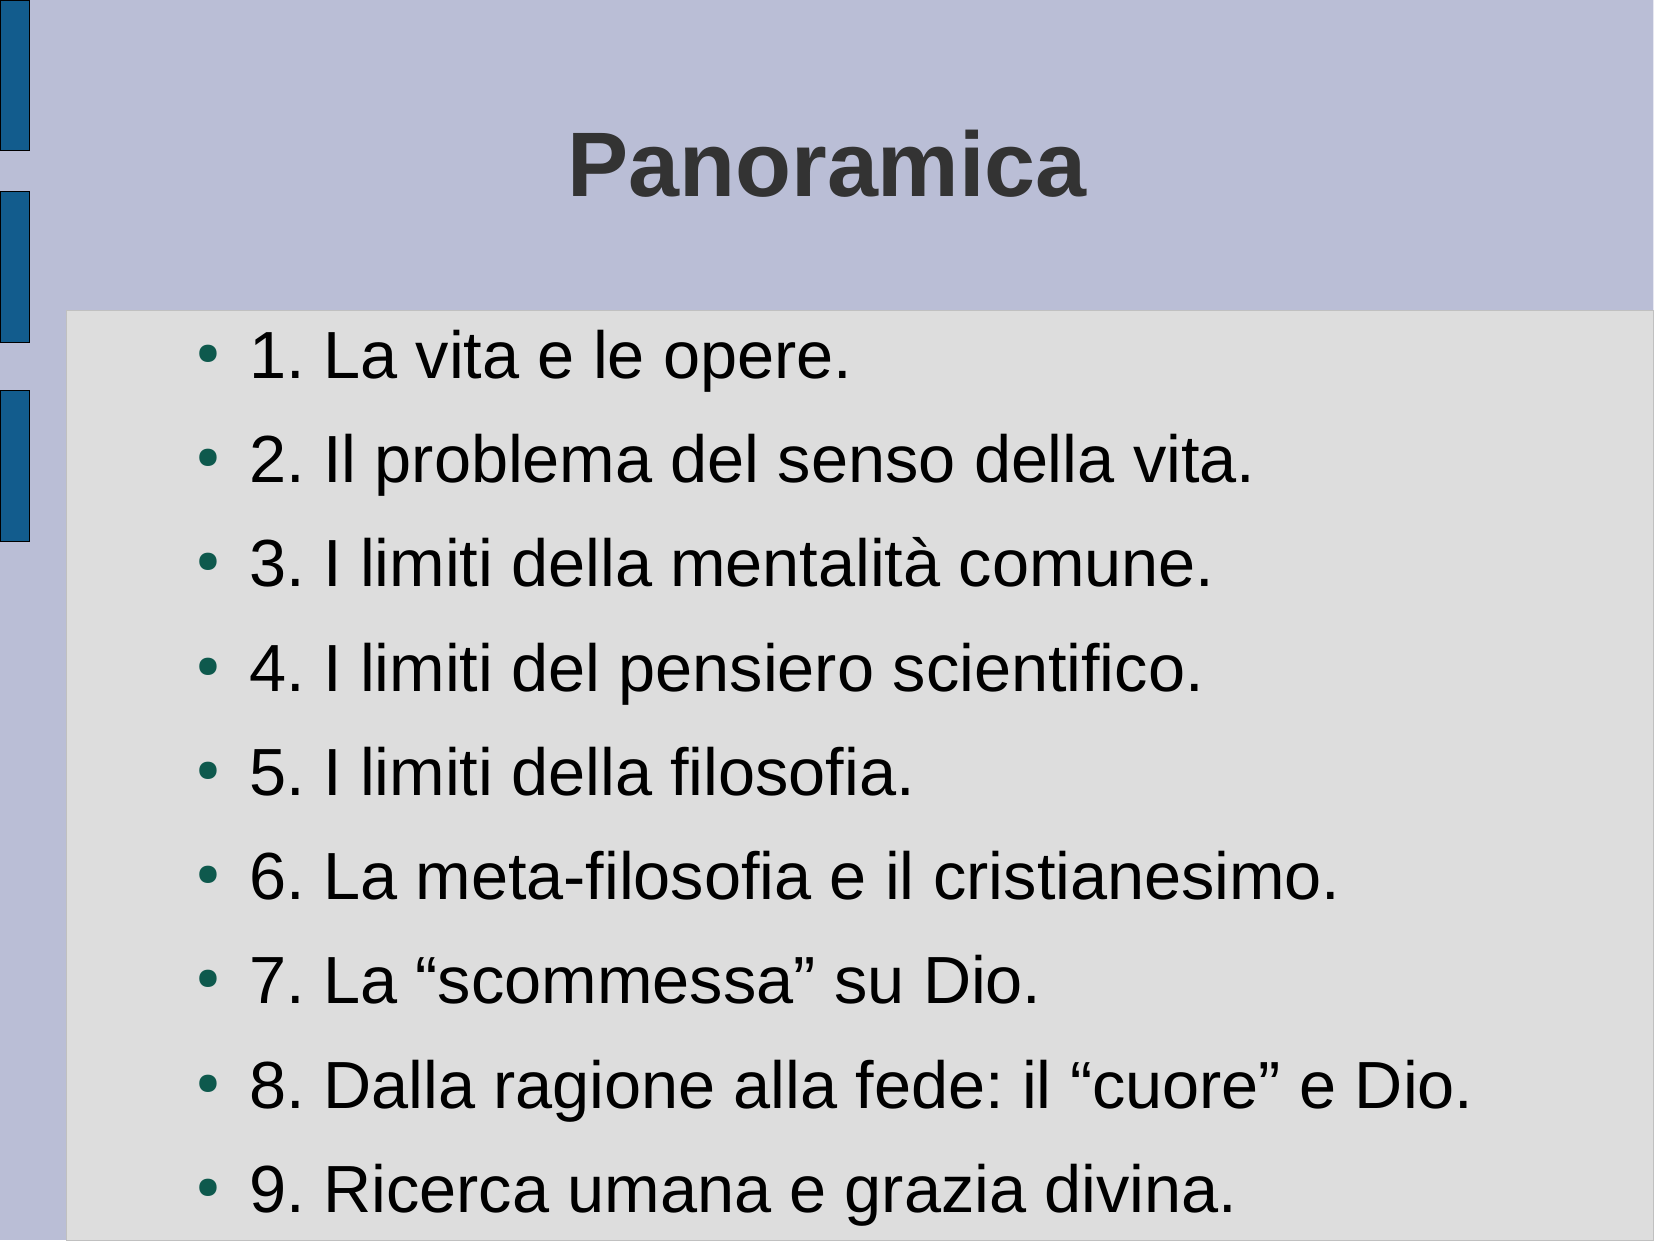

# Panoramica
1. La vita e le opere.
2. Il problema del senso della vita.
3. I limiti della mentalità comune.
4. I limiti del pensiero scientifico.
5. I limiti della filosofia.
6. La meta-filosofia e il cristianesimo.
7. La “scommessa” su Dio.
8. Dalla ragione alla fede: il “cuore” e Dio.
9. Ricerca umana e grazia divina.